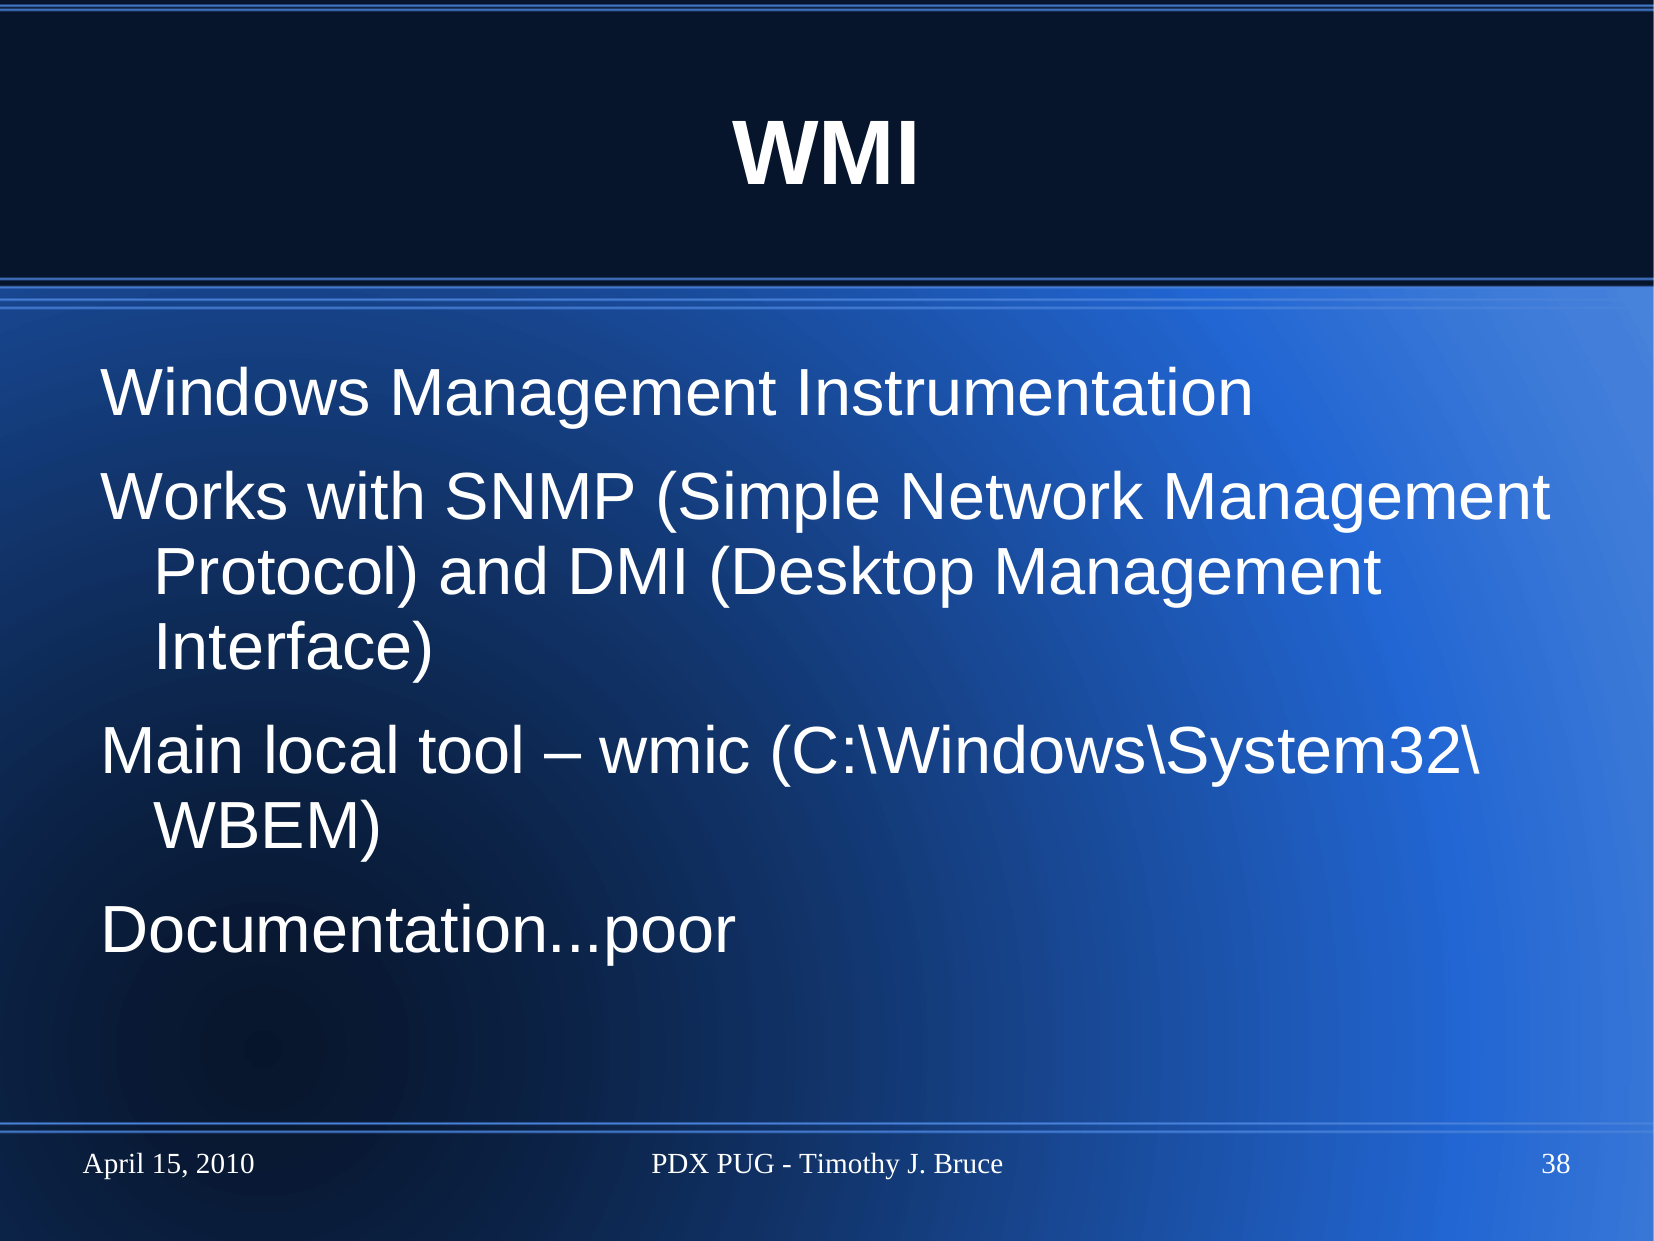

# WMI
Windows Management Instrumentation
Works with SNMP (Simple Network Management Protocol) and DMI (Desktop Management Interface)
Main local tool – wmic (C:\Windows\System32\WBEM)
Documentation...poor
April 15, 2010
PDX PUG - Timothy J. Bruce
38